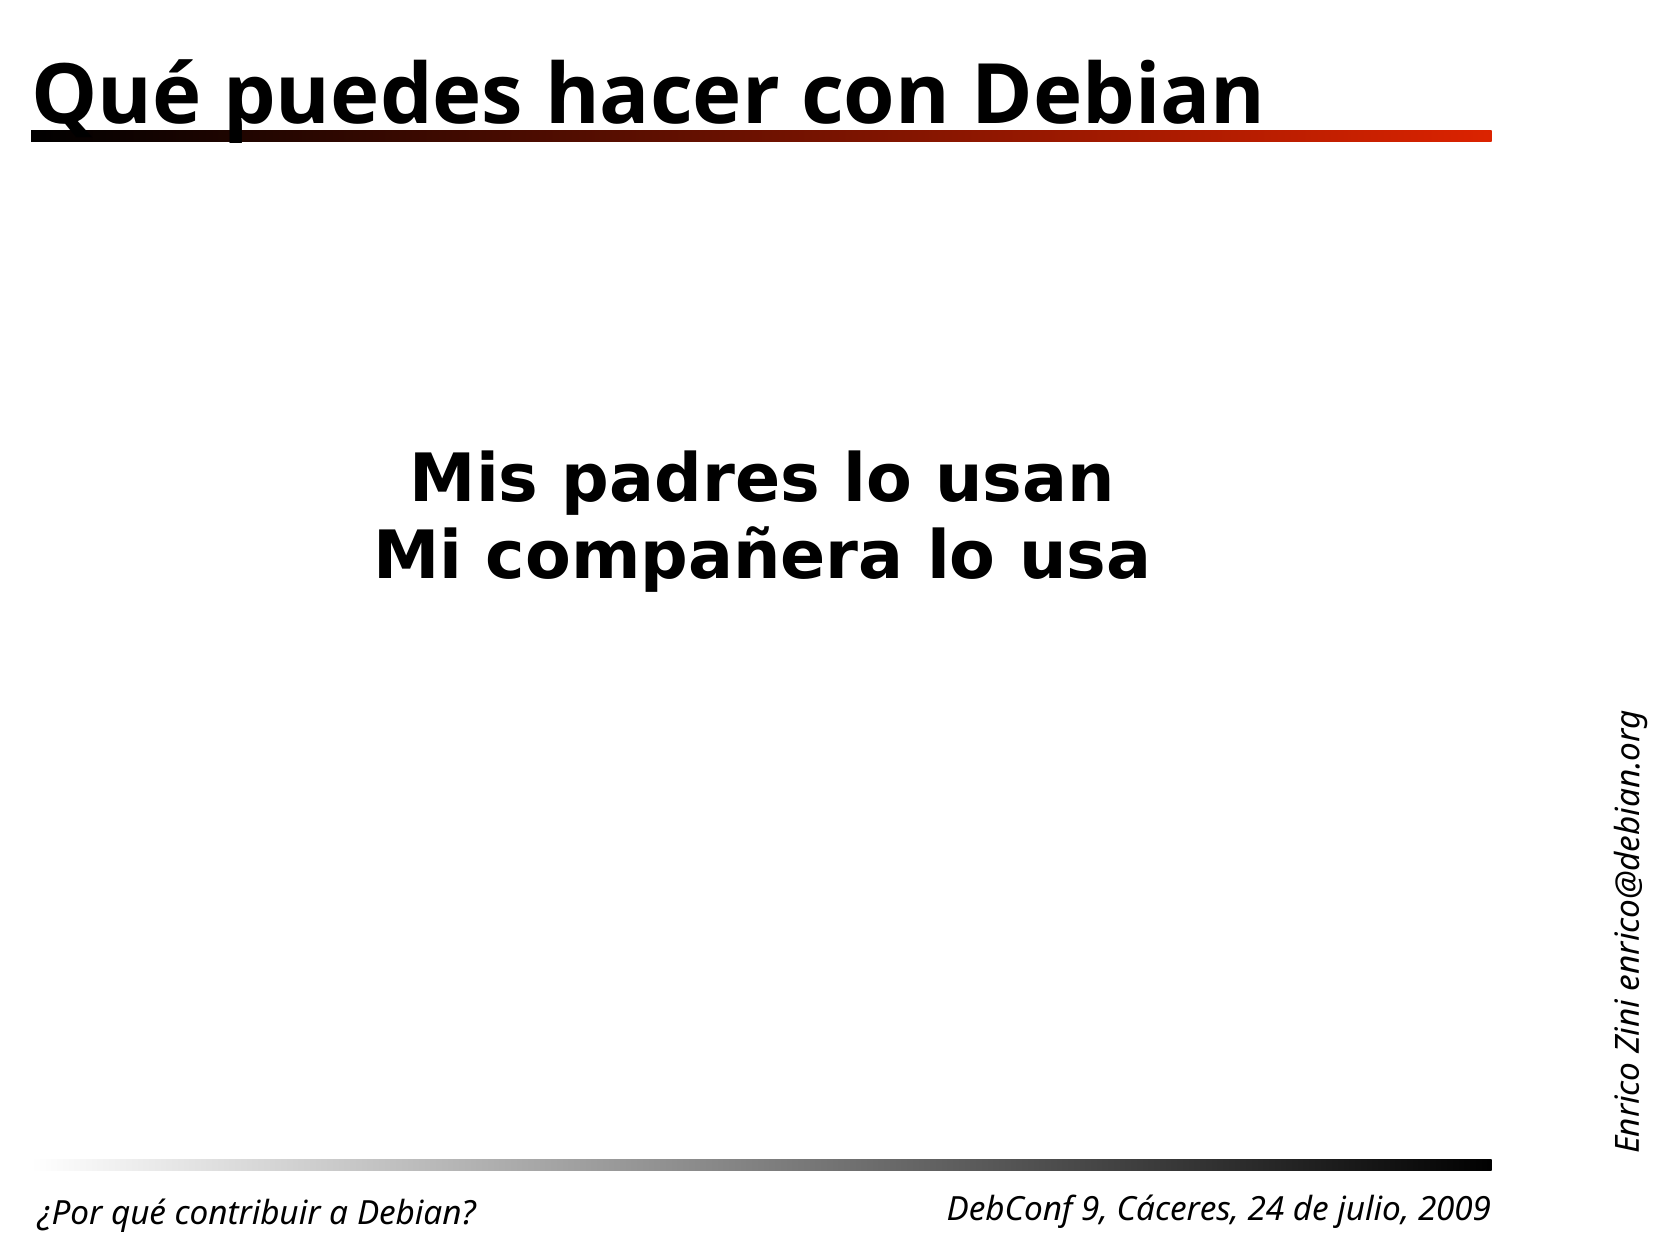

Qué puedes hacer con Debian
Mis padres lo usan
Mi compañera lo usa